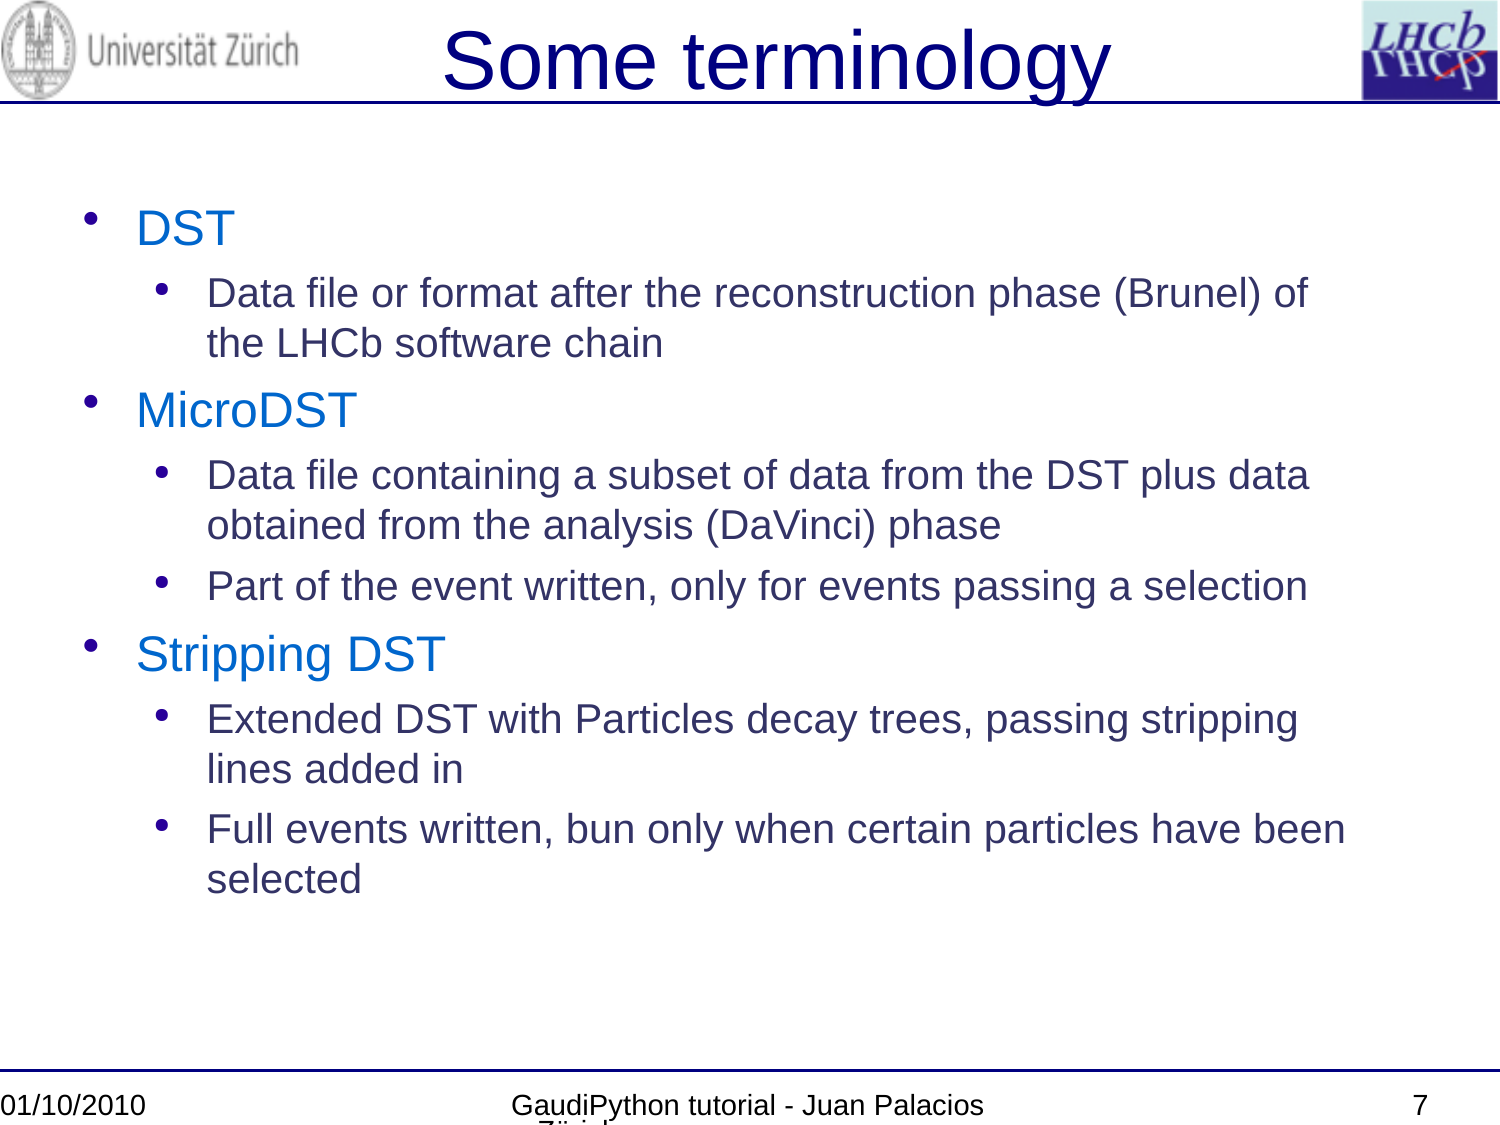

# Some terminology
DST
Data file or format after the reconstruction phase (Brunel) of the LHCb software chain
MicroDST
Data file containing a subset of data from the DST plus data obtained from the analysis (DaVinci) phase
Part of the event written, only for events passing a selection
Stripping DST
Extended DST with Particles decay trees, passing stripping lines added in
Full events written, bun only when certain particles have been selected
01/10/2010
GaudiPython tutorial - Juan Palacios - Zürich
7